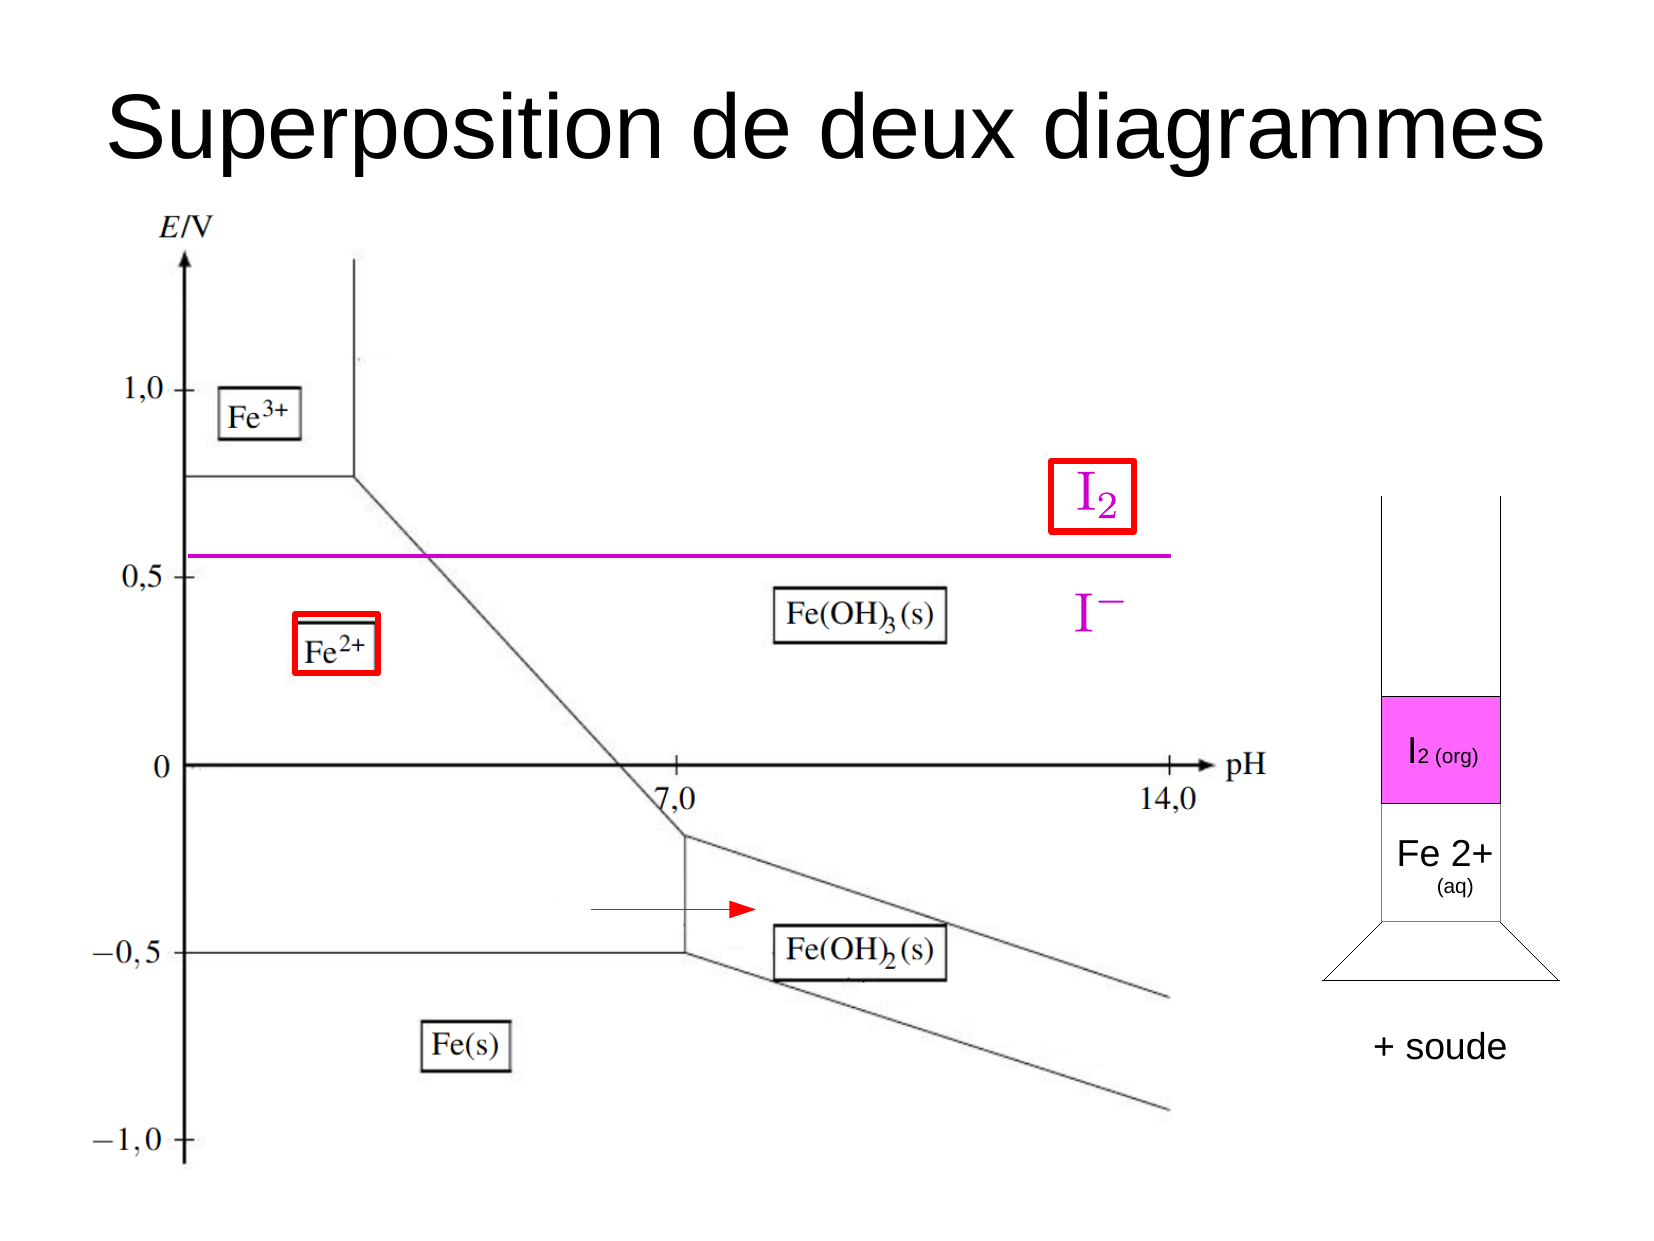

# Superposition de deux diagrammes
 I2 (org)
Fe 2+
 (aq)
+ soude